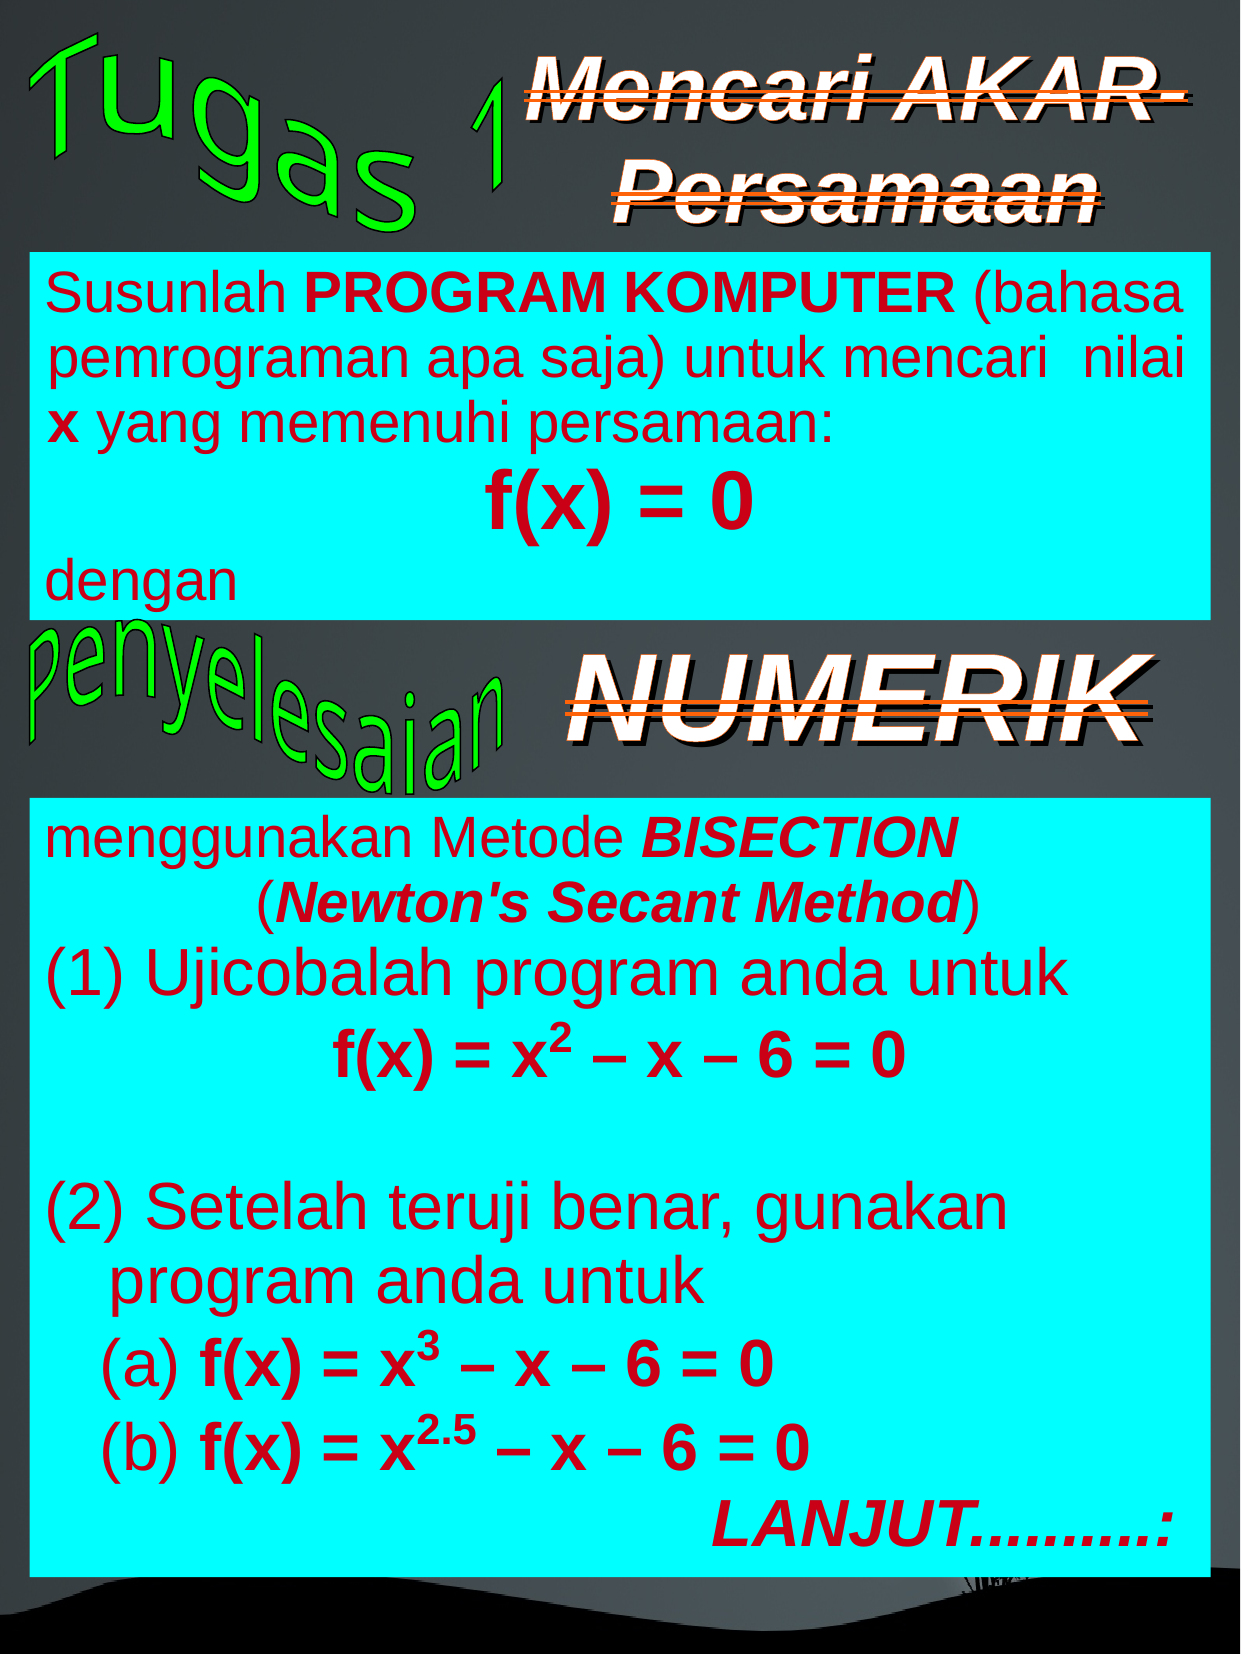

Tugas 1
Mencari AKAR-Persamaan
Susunlah PROGRAM KOMPUTER (bahasa pemrograman apa saja) untuk mencari nilai x yang memenuhi persamaan:
f(x) = 0
dengan
Penyelesaian
NUMERIK
menggunakan Metode BISECTION
 (Newton's Secant Method)
(1) Ujicobalah program anda untuk
f(x) = x2 – x – 6 = 0
(2) Setelah teruji benar, gunakan program anda untuk
 (a) f(x) = x3 – x – 6 = 0
 (b) f(x) = x2.5 – x – 6 = 0
LANJUT..........: